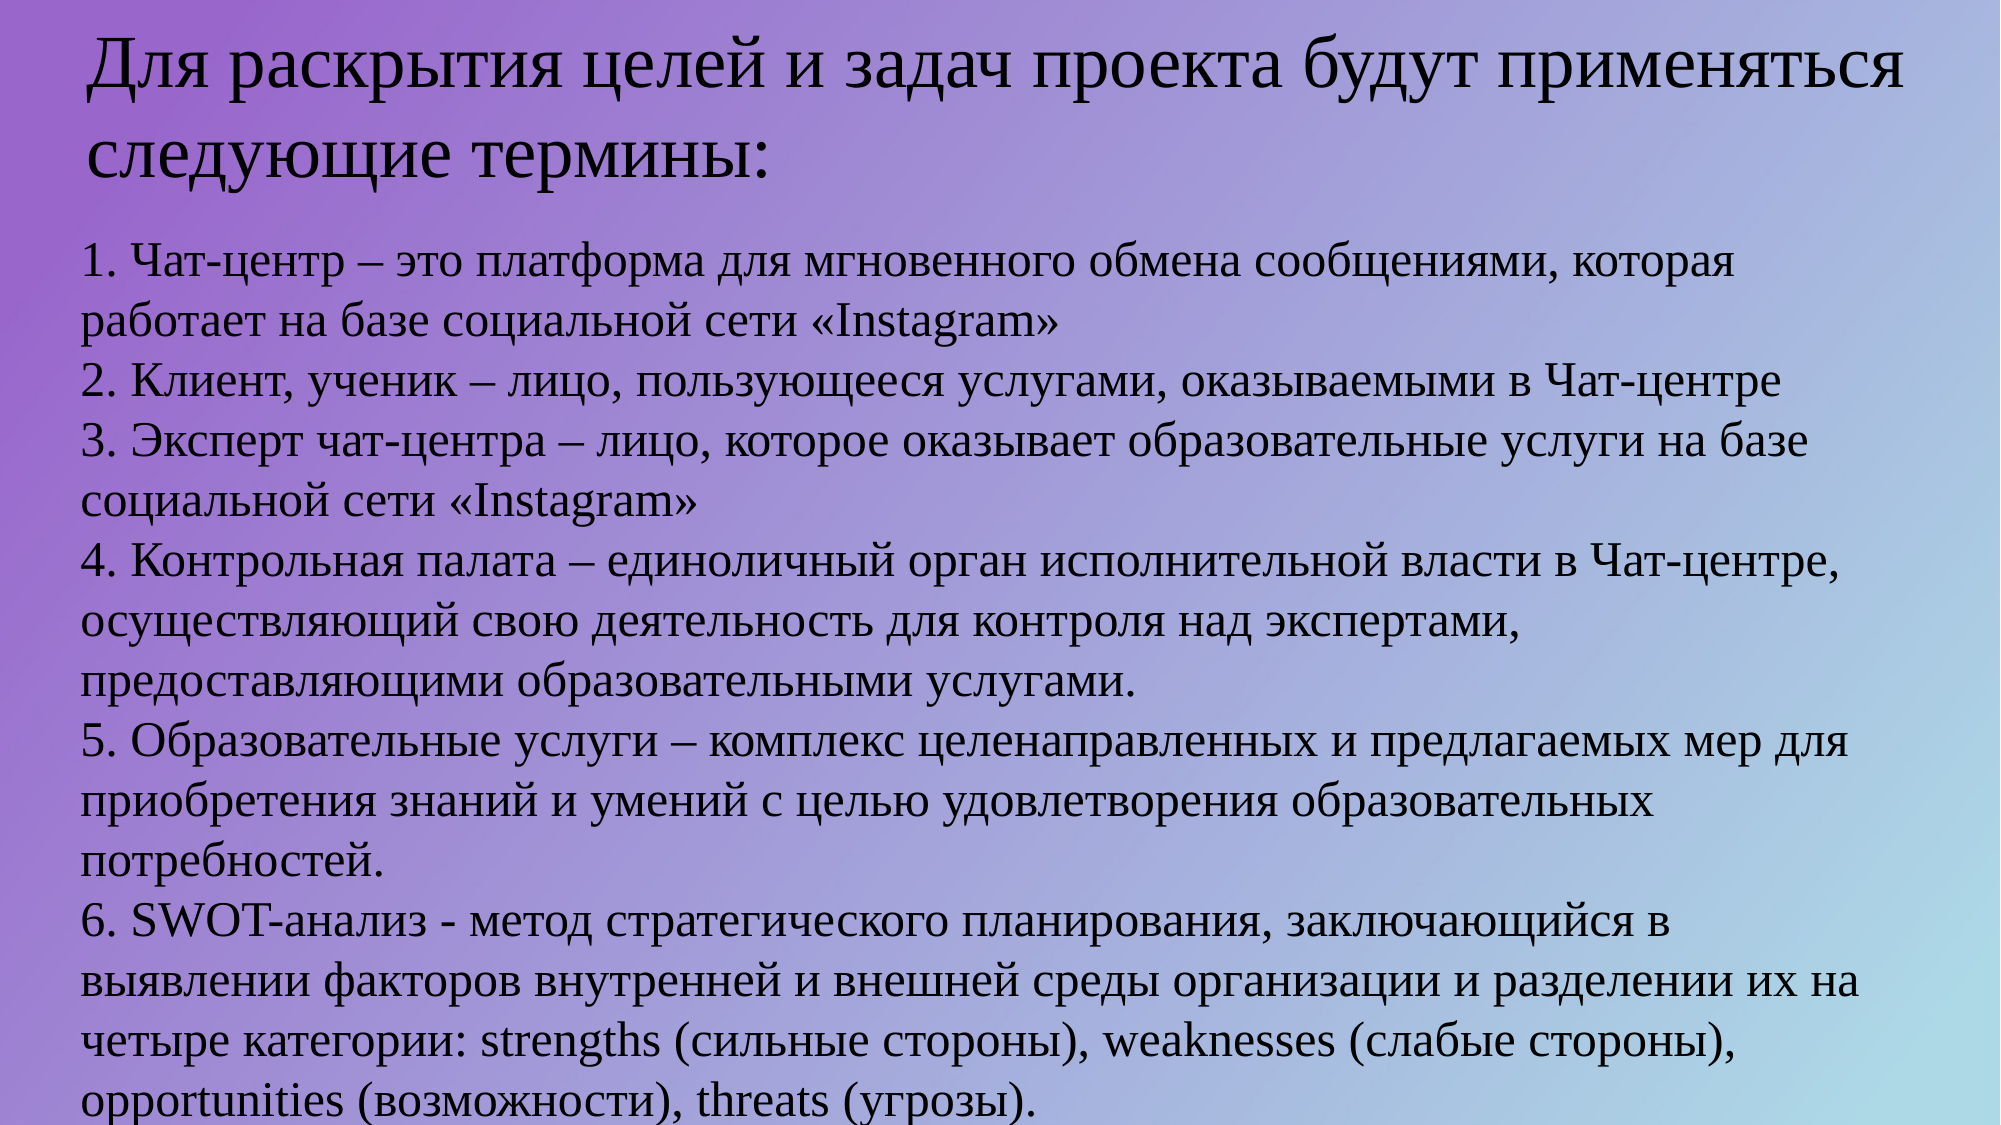

Для раскрытия целей и задач проекта будут применяться следующие термины:
#
1. Чат-центр – это платформа для мгновенного обмена сообщениями, которая работает на базе социальной сети «Instagram»
2. Клиент, ученик – лицо, пользующееся услугами, оказываемыми в Чат-центре
3. Эксперт чат-центра – лицо, которое оказывает образовательные услуги на базе социальной сети «Instagram»
4. Контрольная палата – единоличный орган исполнительной власти в Чат-центре, осуществляющий свою деятельность для контроля над экспертами, предоставляющими образовательными услугами.
5. Образовательные услуги – комплекс целенаправленных и предлагаемых мер для приобретения знаний и умений с целью удовлетворения образовательных потребностей.
6. SWOT-анализ - метод стратегического планирования, заключающийся в выявлении факторов внутренней и внешней среды организации и разделении их на четыре категории: strengths (сильные стороны), weaknesses (слабые стороны), opportunities (возможности), threats (угрозы).